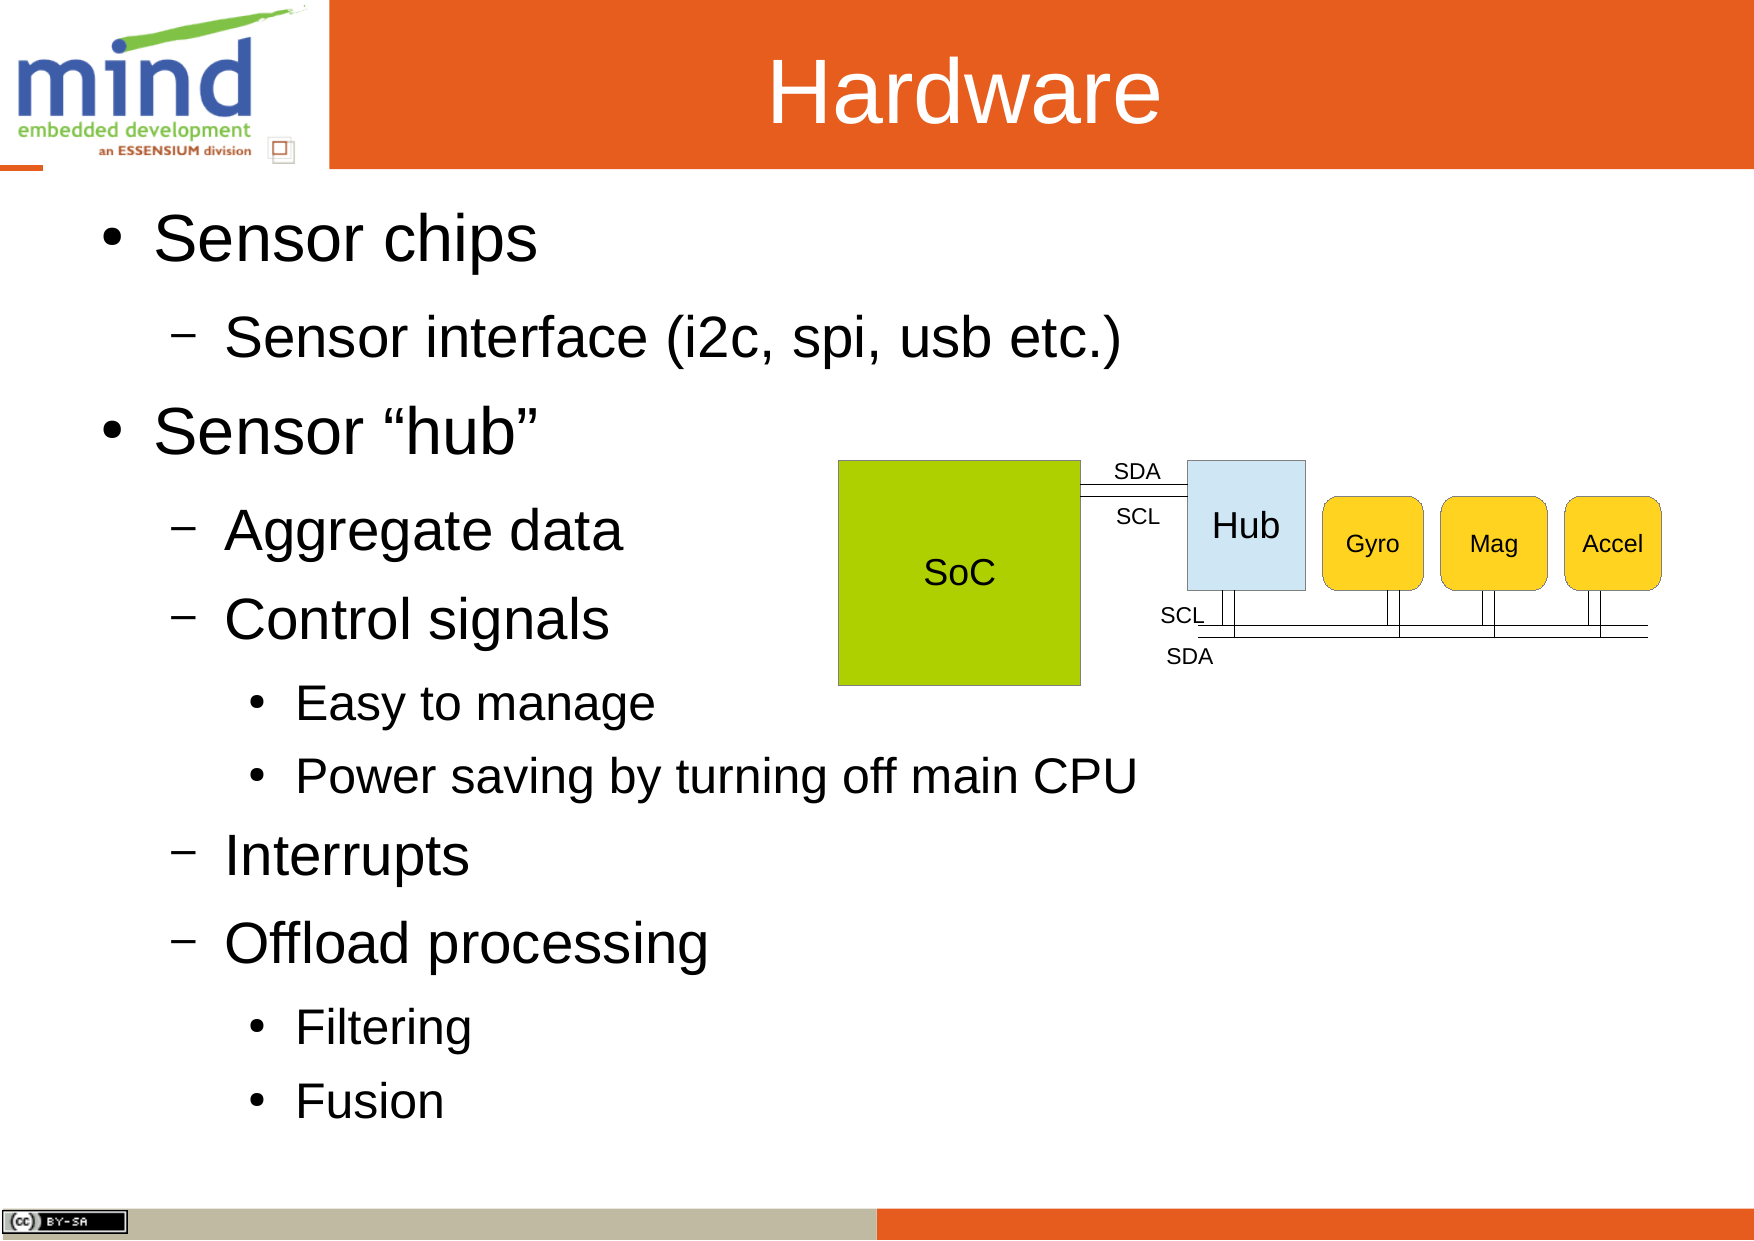

# Hardware
Sensor chips
Sensor interface (i2c, spi, usb etc.)
Sensor “hub”
Aggregate data
Control signals
Easy to manage
Power saving by turning off main CPU
Interrupts
Offload processing
Filtering
Fusion
SDA
SoC
Hub
SCL
Gyro
Mag
Accel
SCL
SDA